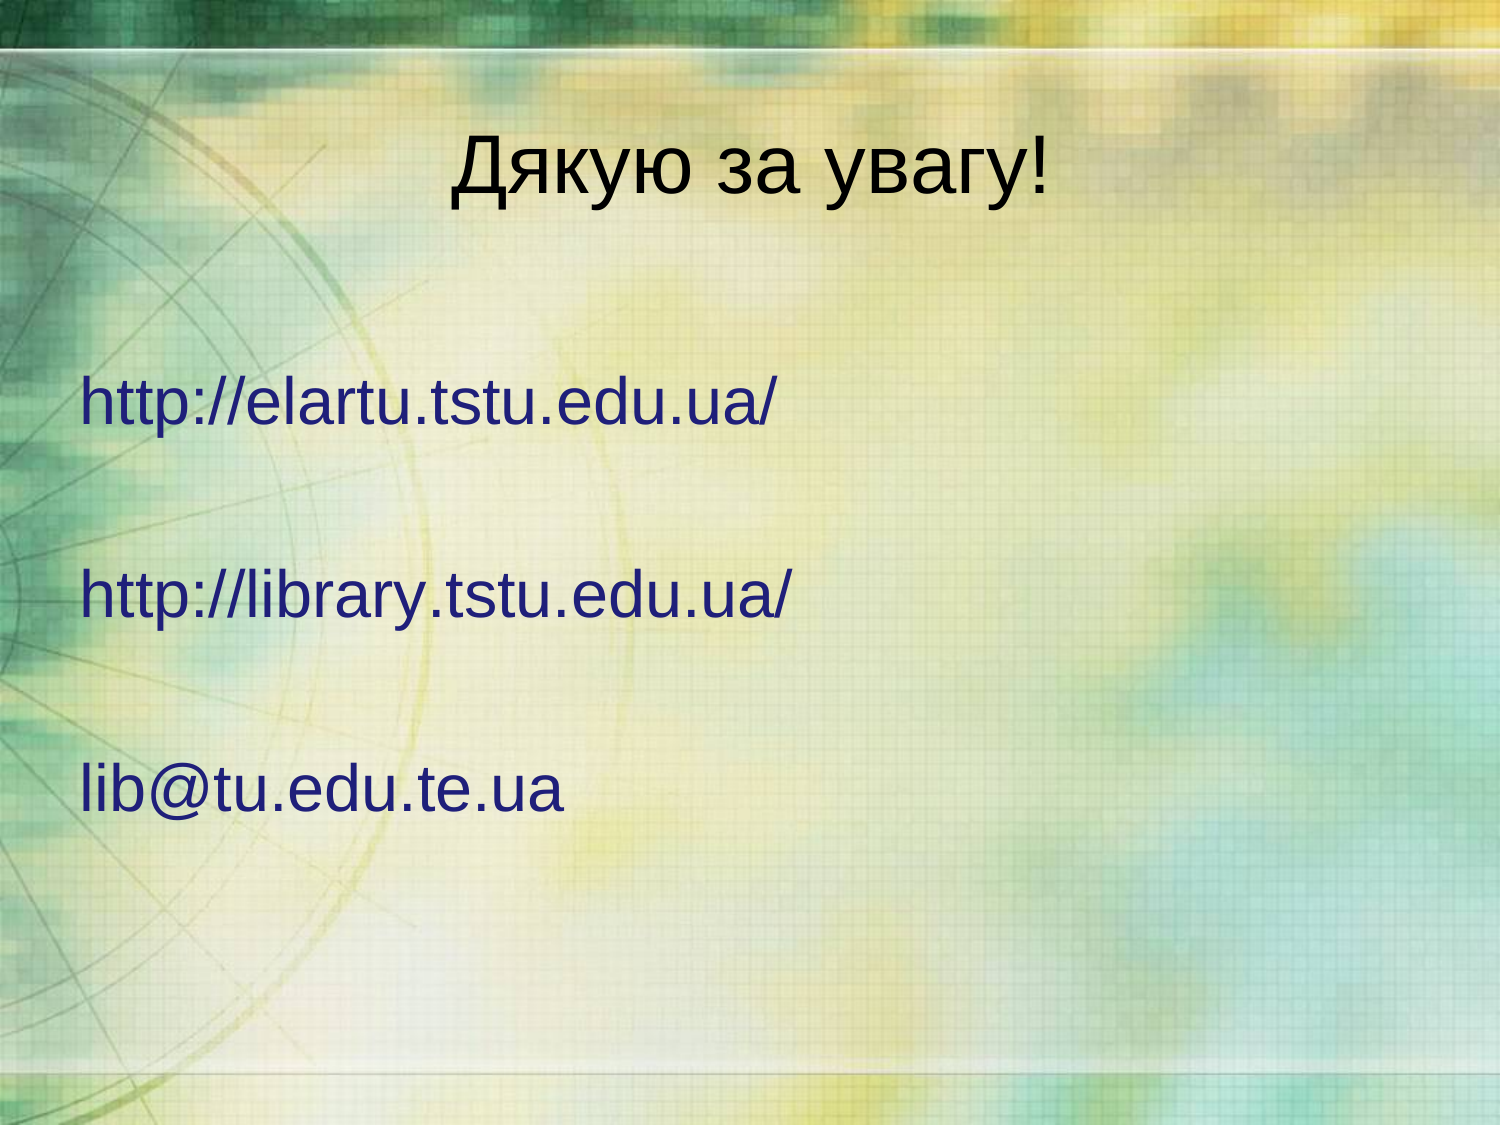

# Дякую за увагу!
http://elartu.tstu.edu.ua/
http://library.tstu.edu.ua/
lib@tu.edu.te.ua